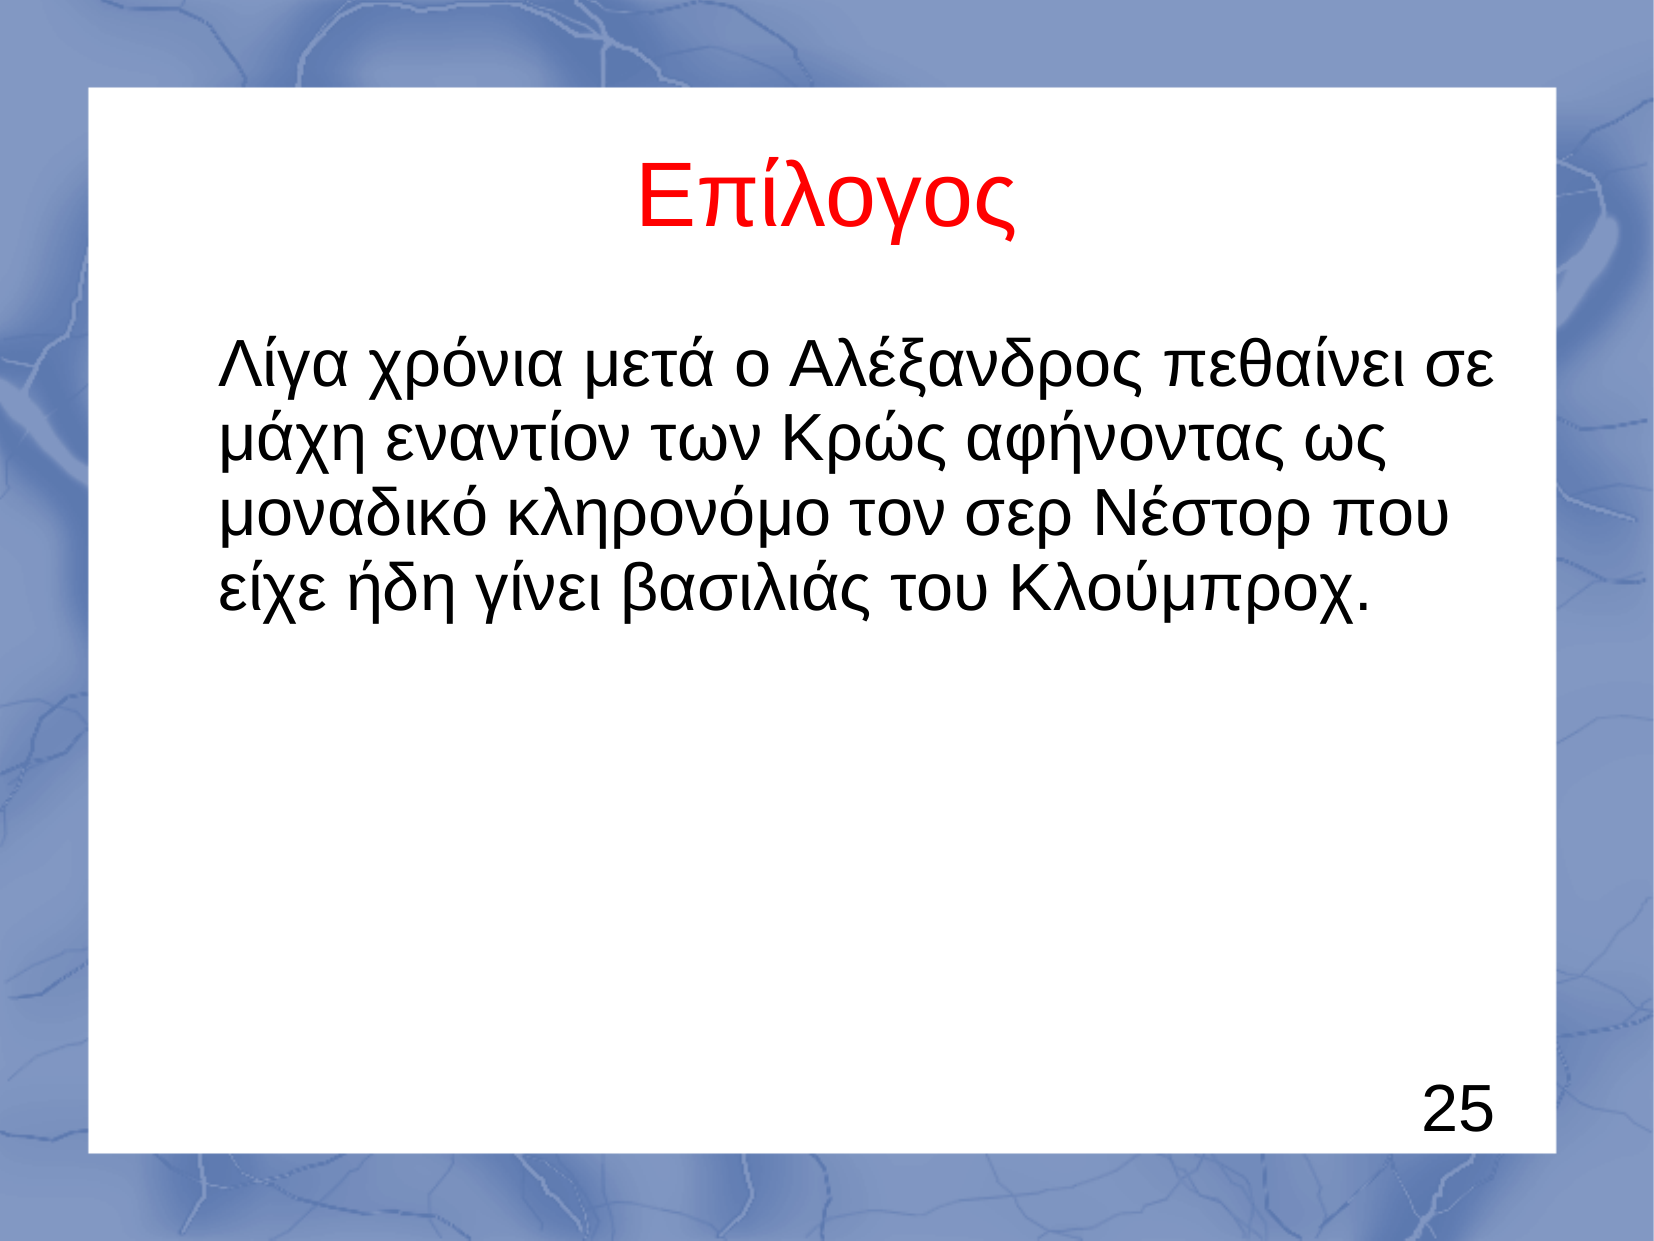

# Επίλογος
Λίγα χρόνια μετά ο Αλέξανδρος πεθαίνει σε μάχη εναντίον των Κρώς αφήνοντας ως μοναδικό κληρονόμο τον σερ Νέστορ που είχε ήδη γίνει βασιλιάς του Κλούμπροχ.
 25